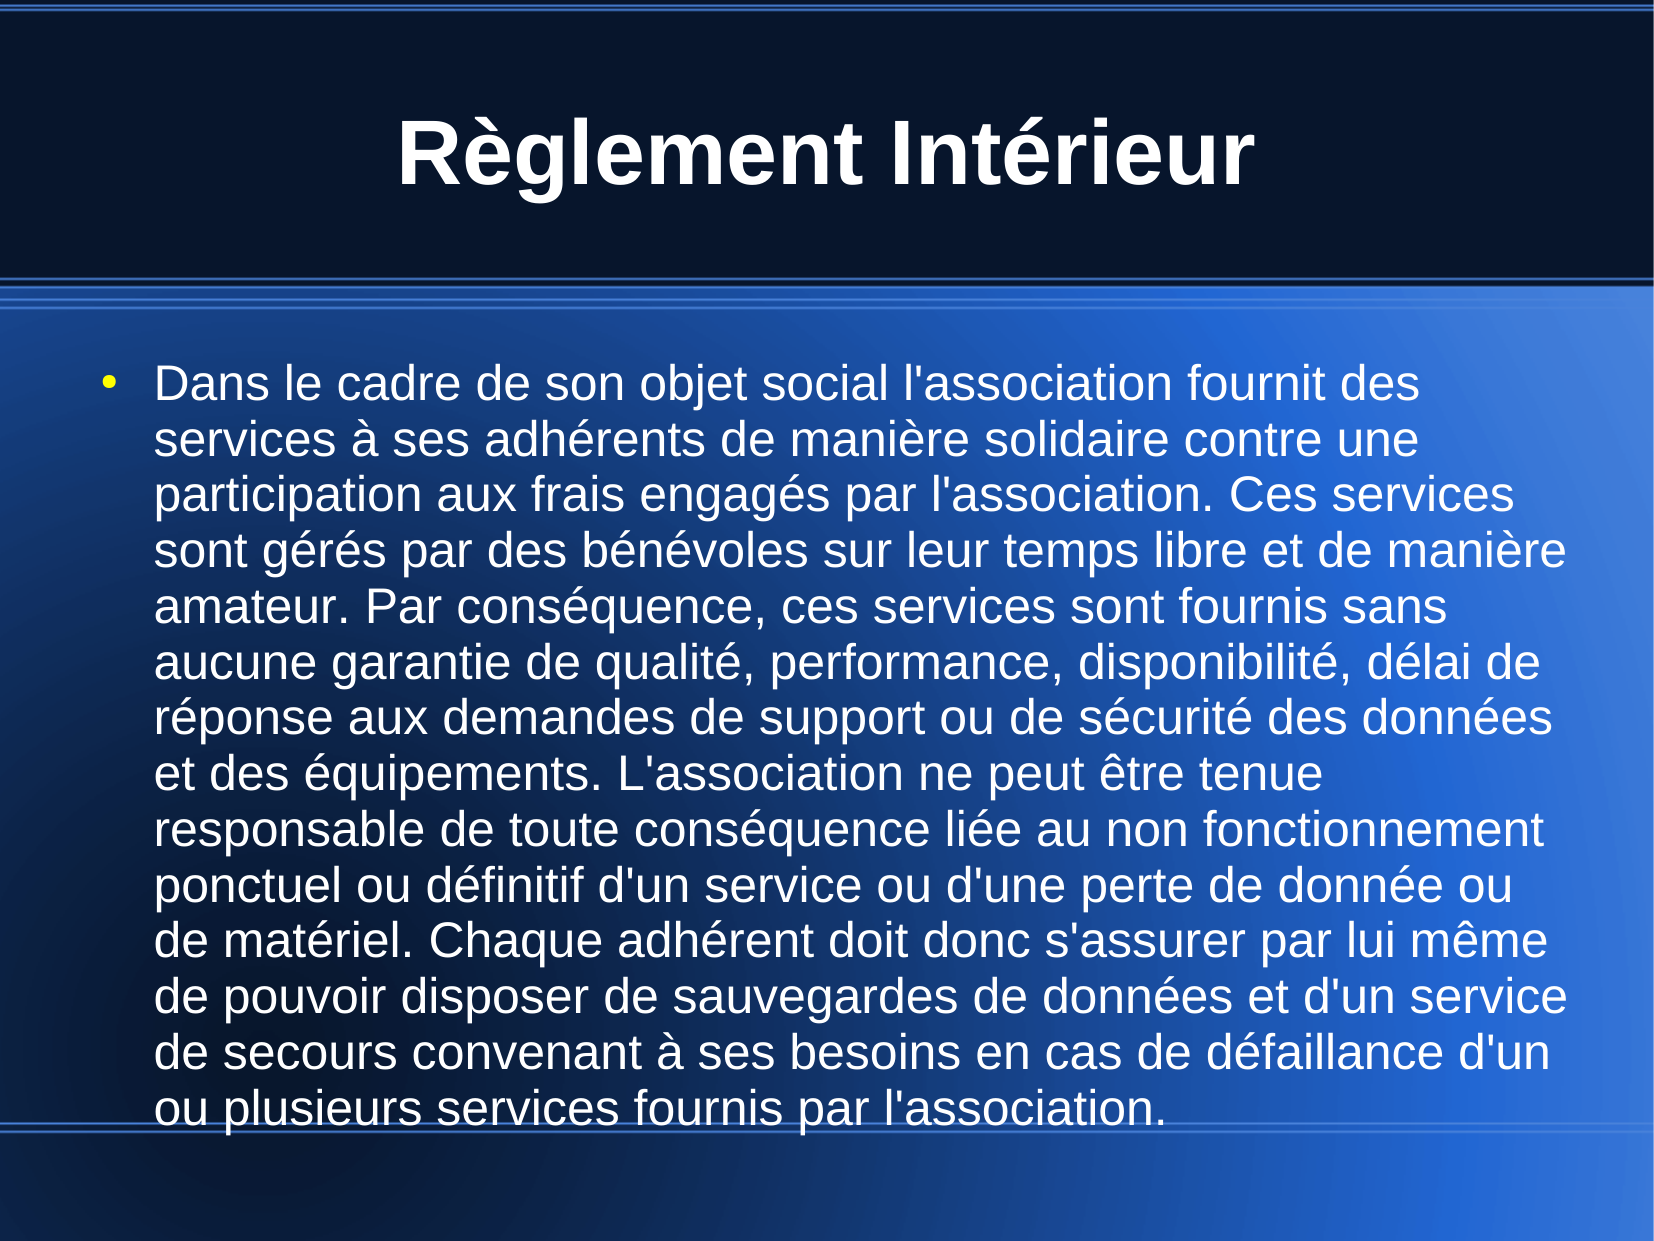

# Règlement Intérieur
Dans le cadre de son objet social l'association fournit des services à ses adhérents de manière solidaire contre une participation aux frais engagés par l'association. Ces services sont gérés par des bénévoles sur leur temps libre et de manière amateur. Par conséquence, ces services sont fournis sans aucune garantie de qualité, performance, disponibilité, délai de réponse aux demandes de support ou de sécurité des données et des équipements. L'association ne peut être tenue responsable de toute conséquence liée au non fonctionnement ponctuel ou définitif d'un service ou d'une perte de donnée ou de matériel. Chaque adhérent doit donc s'assurer par lui même de pouvoir disposer de sauvegardes de données et d'un service de secours convenant à ses besoins en cas de défaillance d'un ou plusieurs services fournis par l'association.